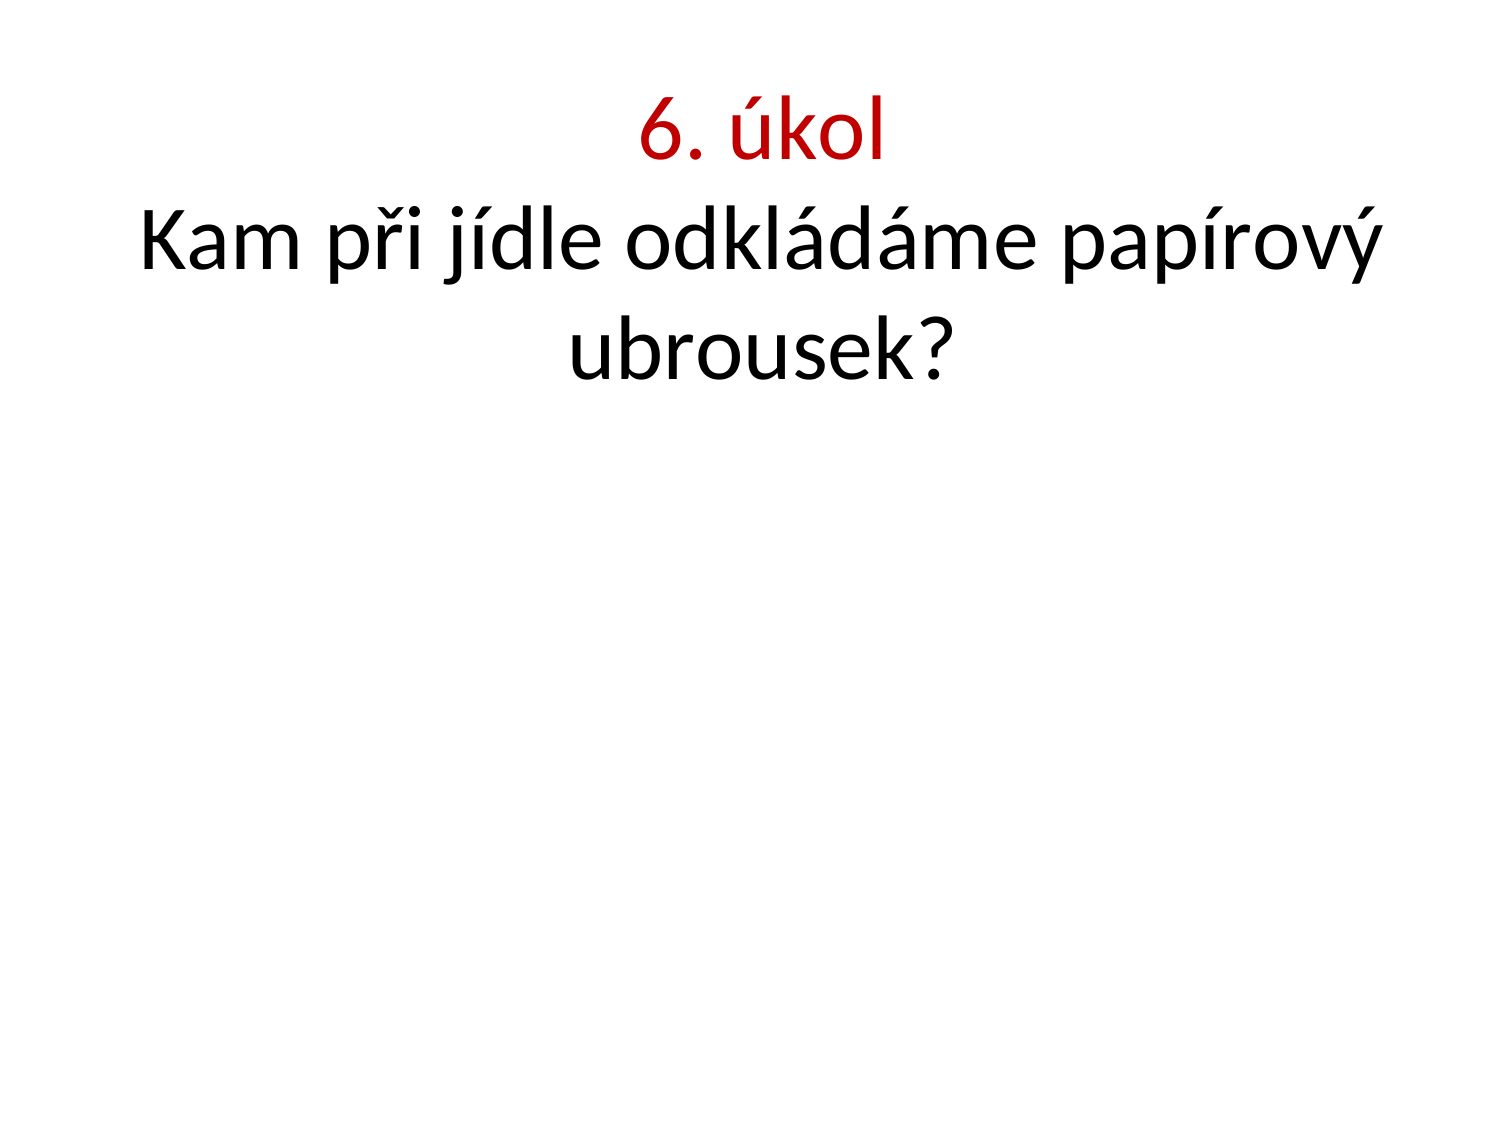

# 6. úkol Kam při jídle odkládáme papírový ubrousek?